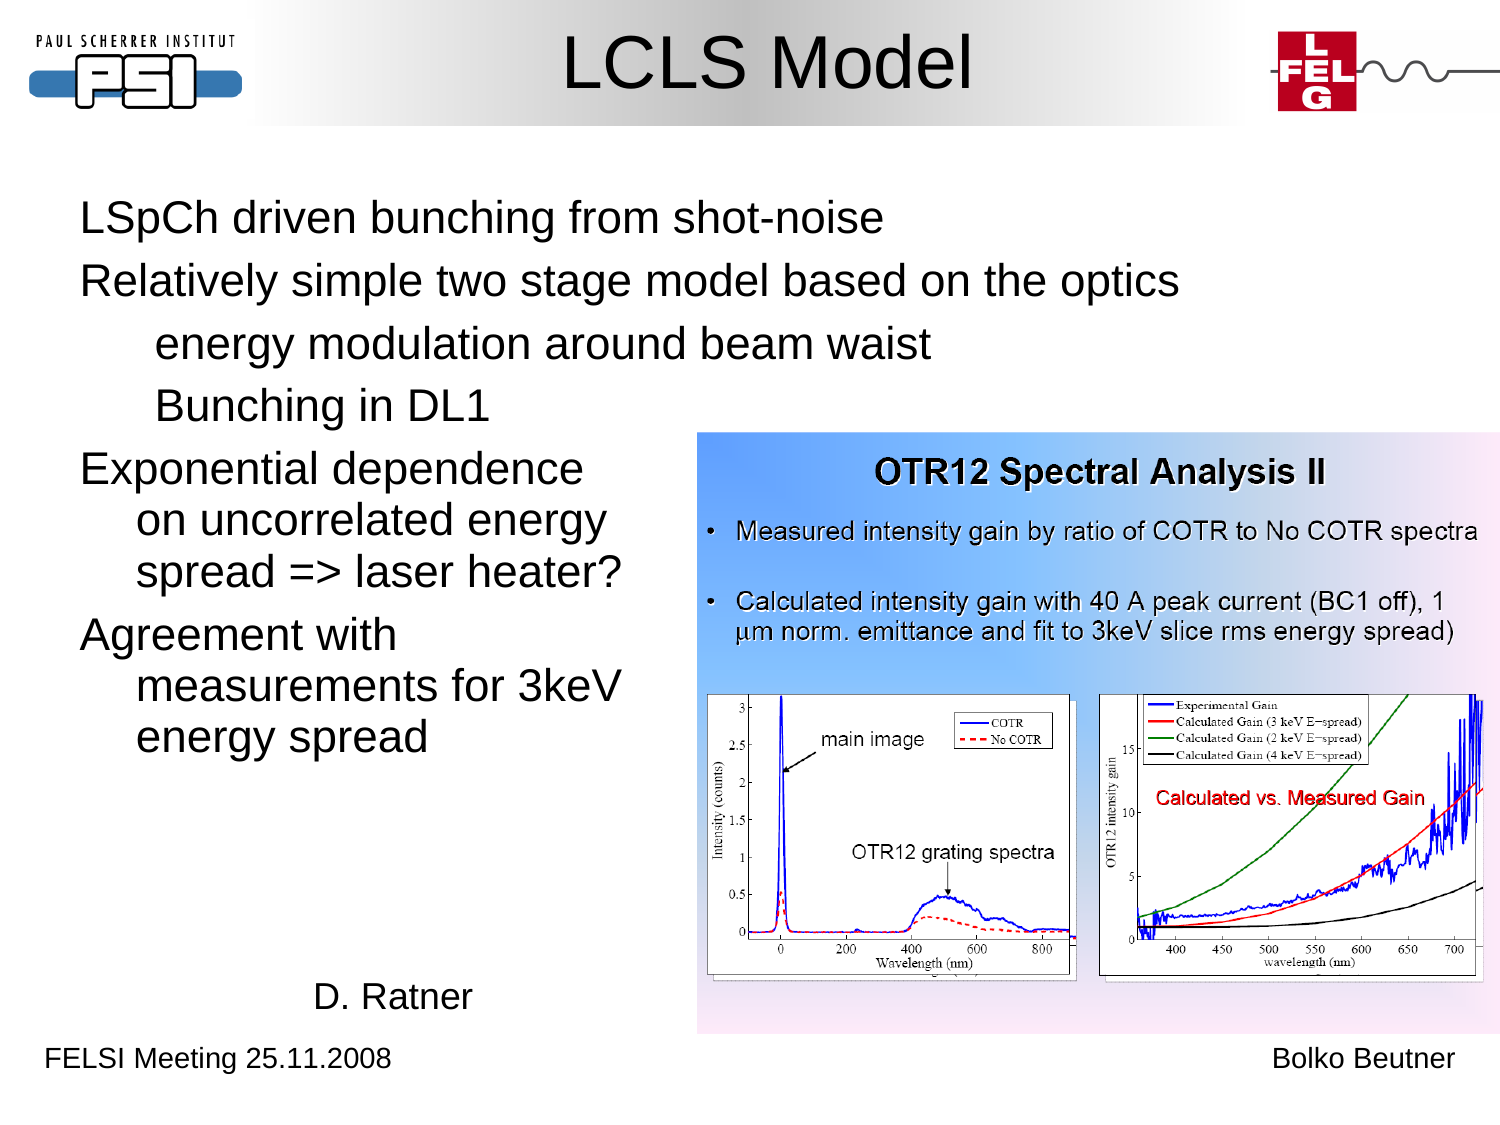

# LCLS Model
LSpCh driven bunching from shot-noise
Relatively simple two stage model based on the optics
energy modulation around beam waist
Bunching in DL1
Exponential dependence
on uncorrelated energy
spread => laser heater?
Agreement with
measurements for 3keV
energy spread
D. Ratner
FELSI Meeting 25.11.2008
Bolko Beutner